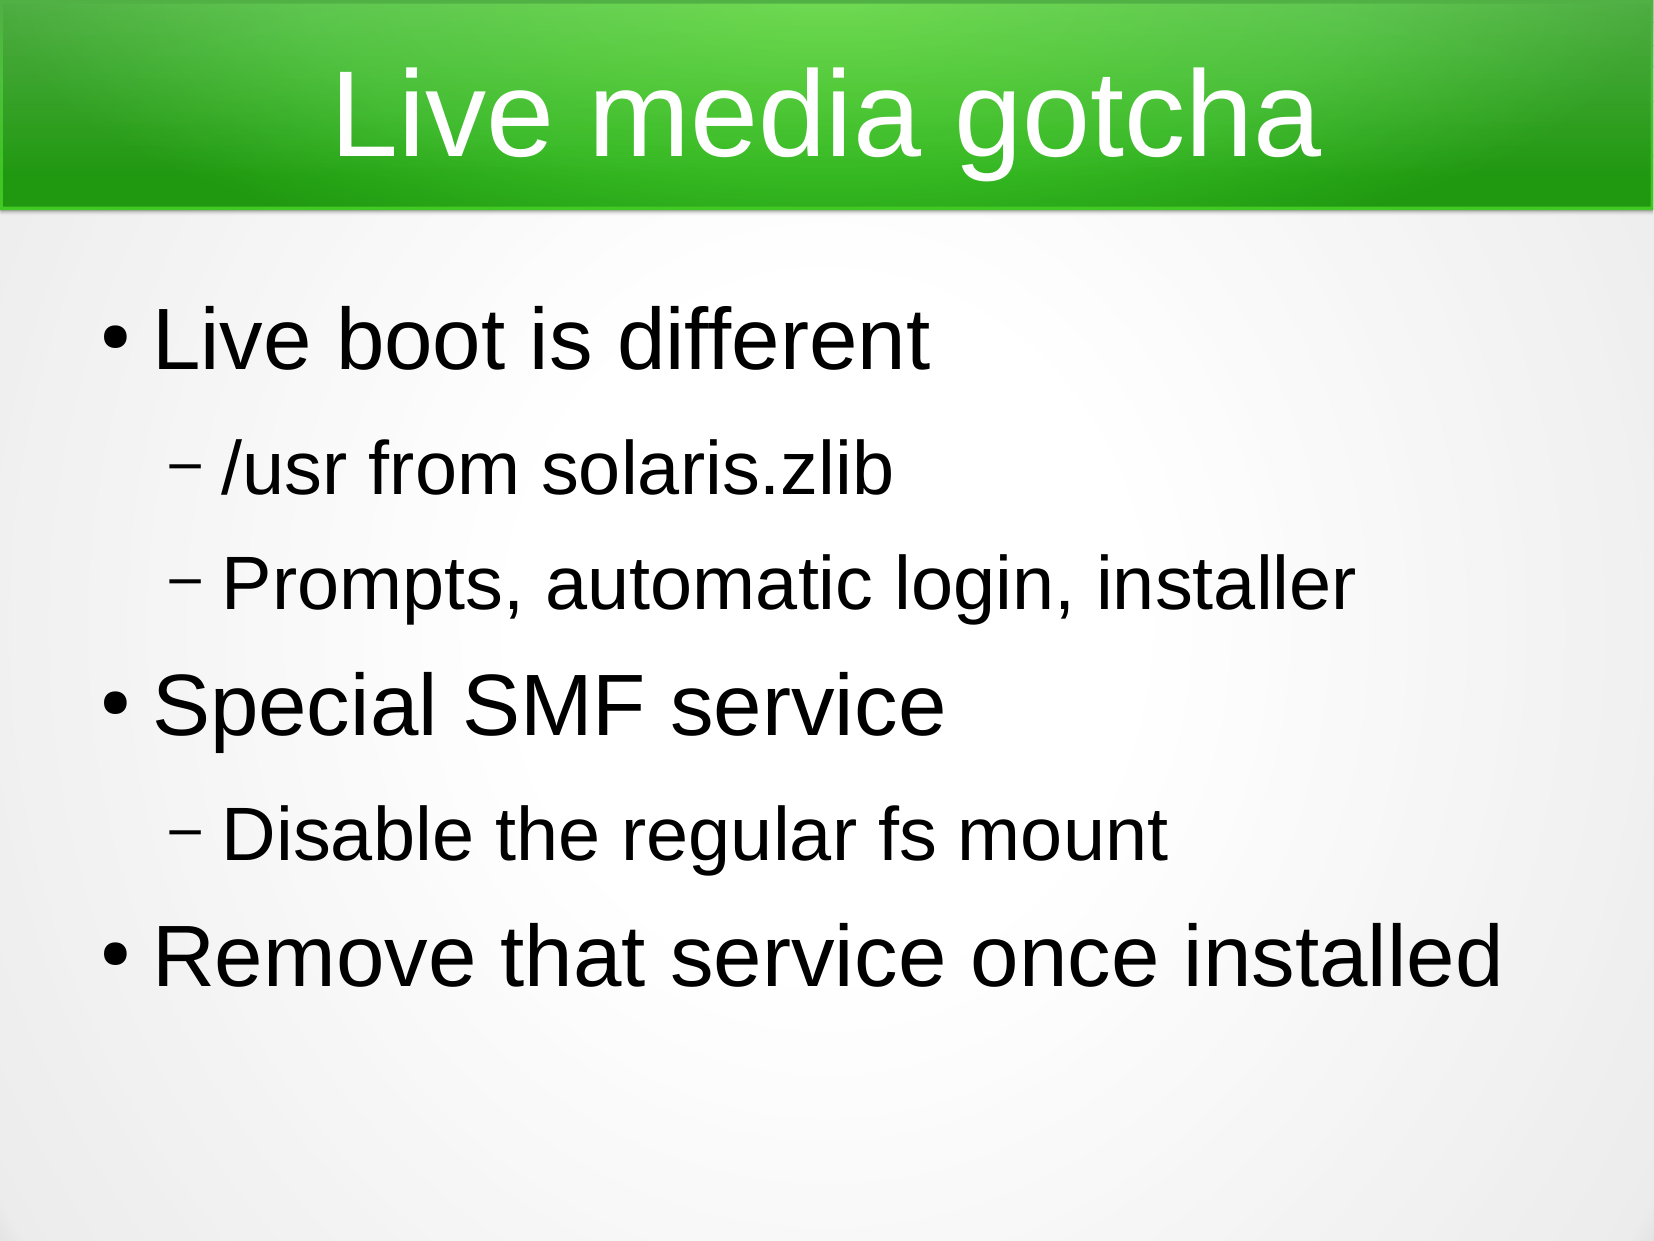

# Live media gotcha
Live boot is different
/usr from solaris.zlib
Prompts, automatic login, installer
Special SMF service
Disable the regular fs mount
Remove that service once installed